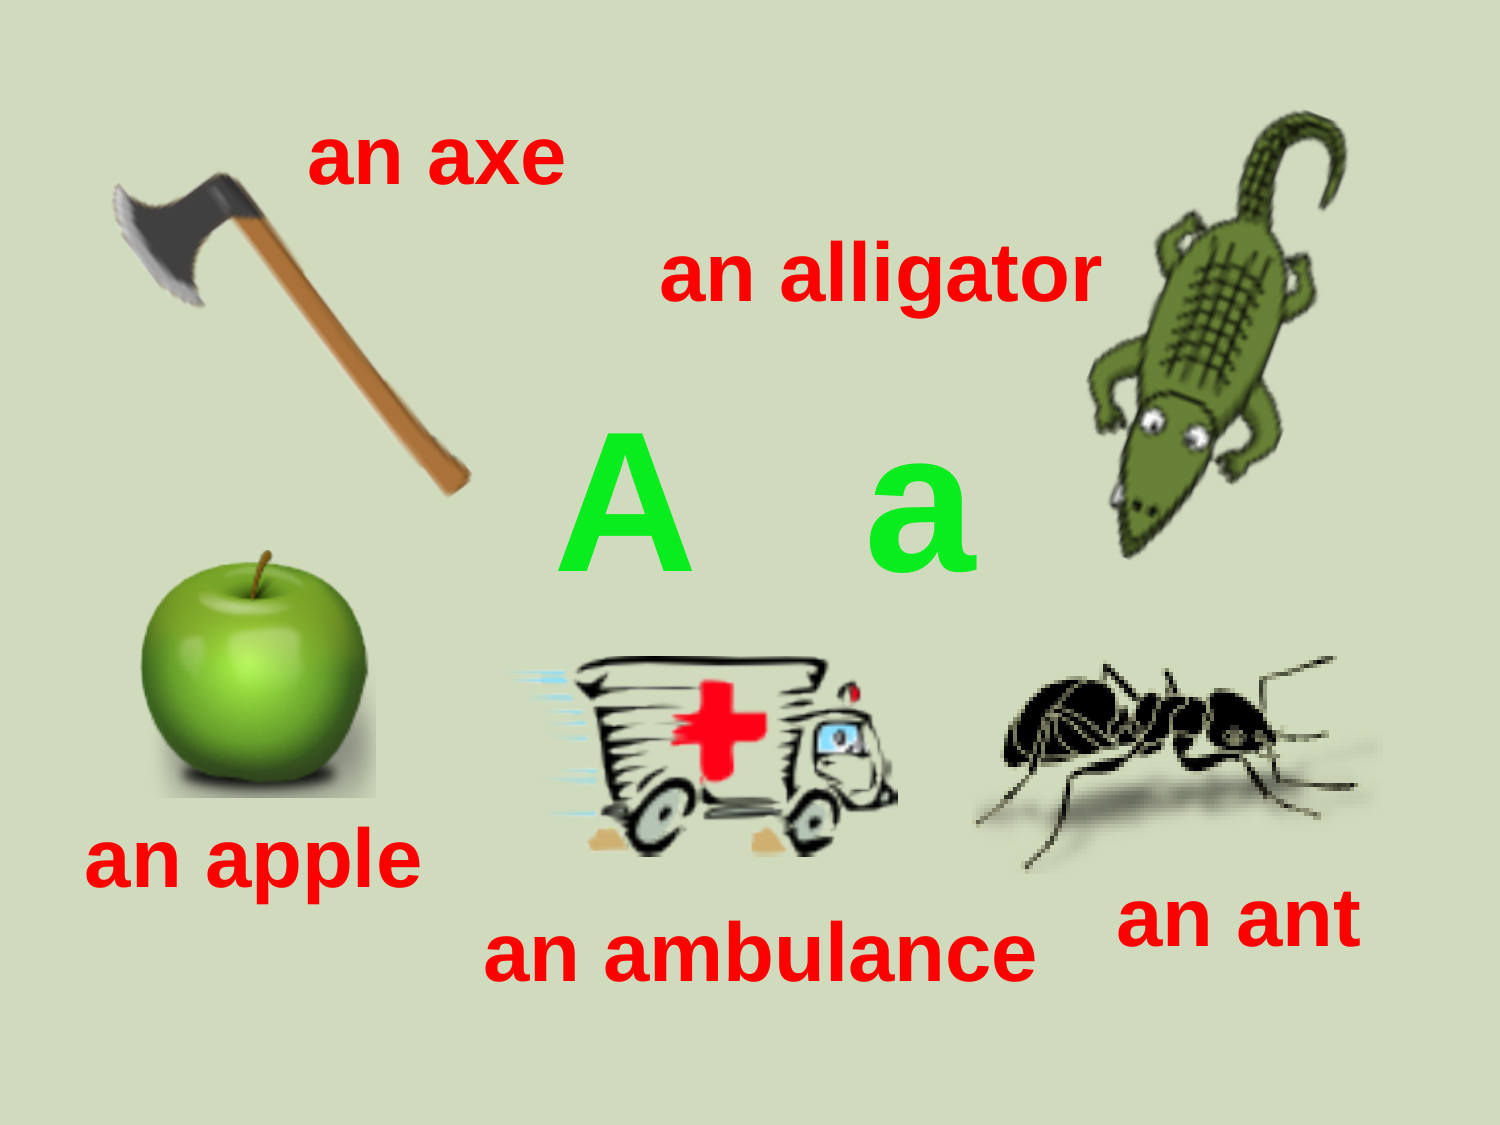

an axe
an alligator
A a
an apple
an ant
an ambulance